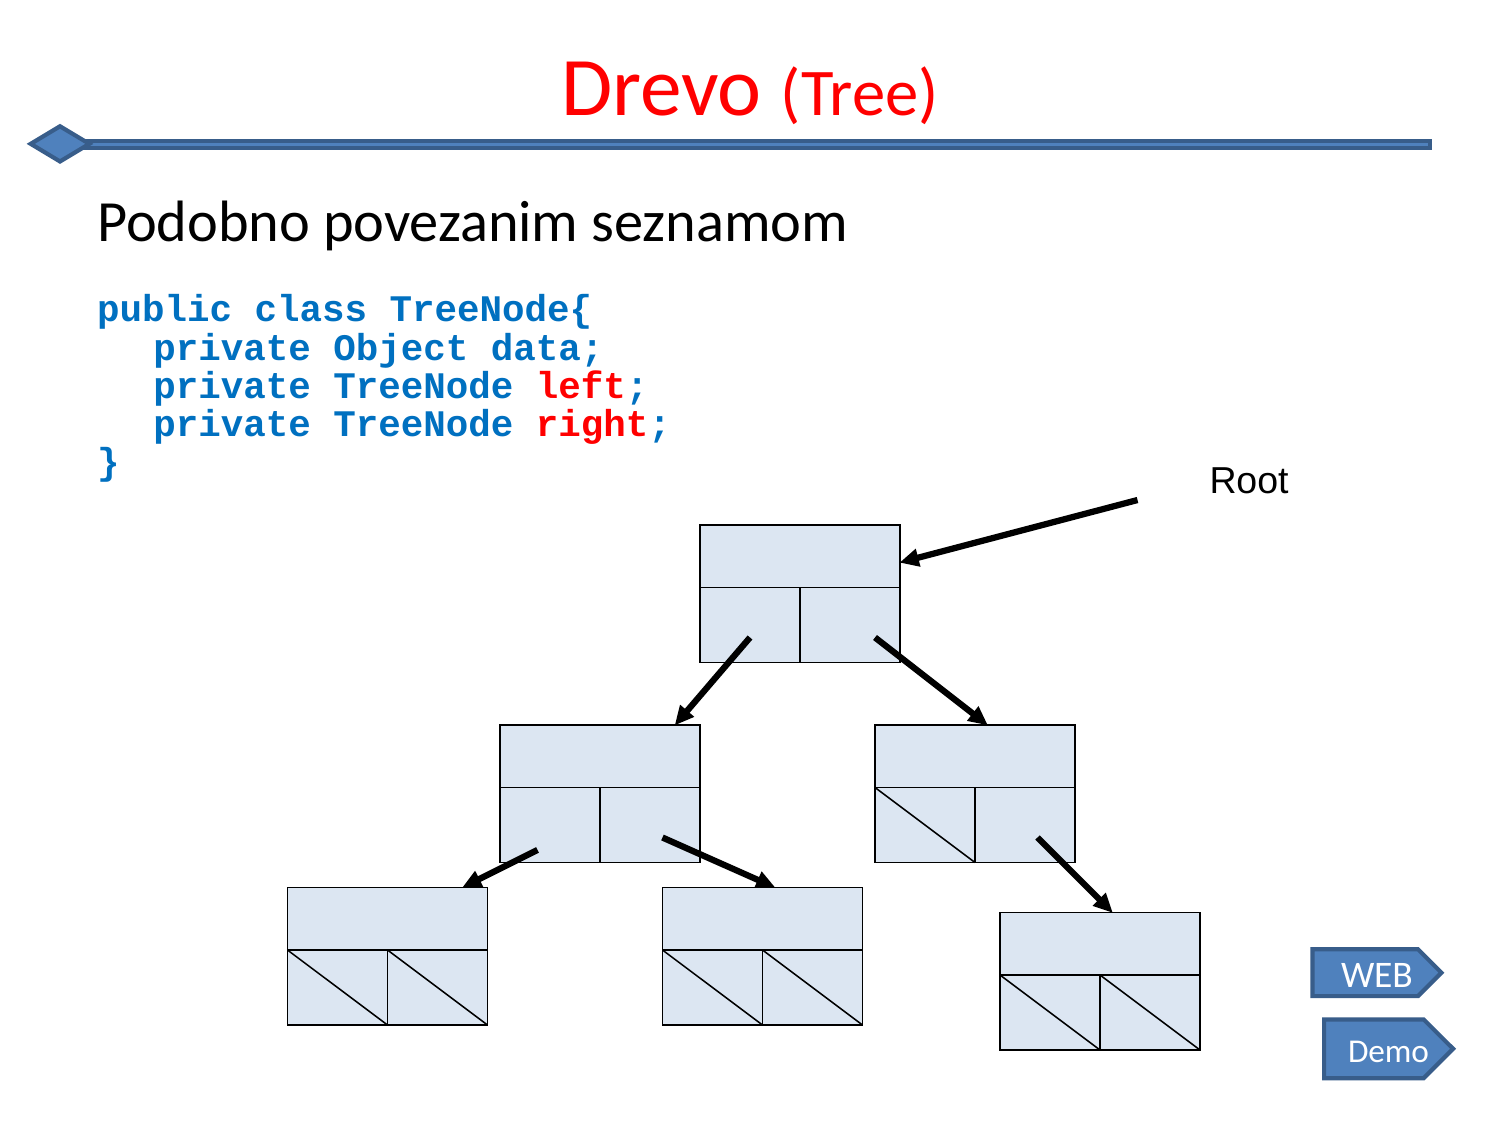

# Drevo (Tree)
Podobno povezanim seznamom
public class TreeNode{
	private Object data;
	private TreeNode left;
	private TreeNode right;
}
Root
WEB
Demo